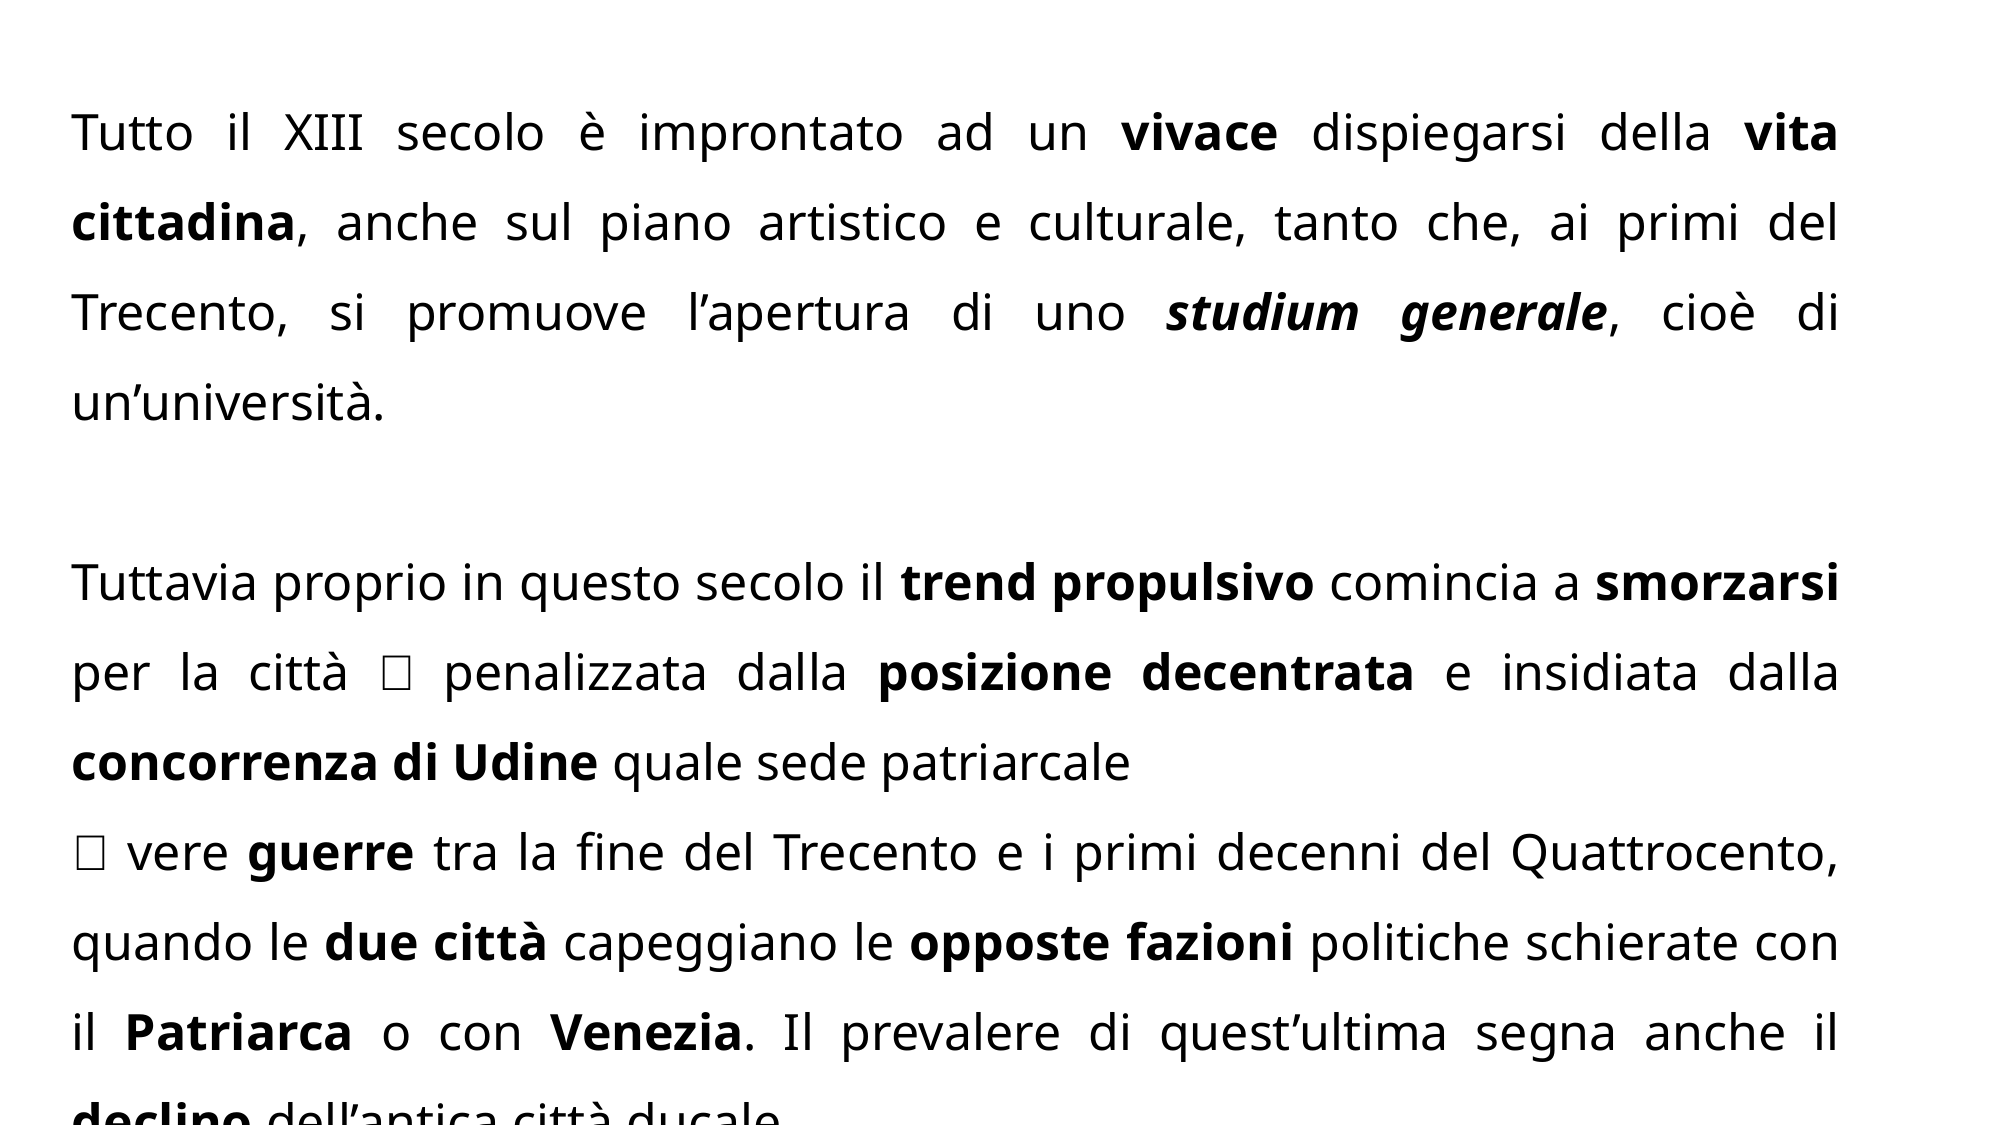

Tutto il XIII secolo è improntato ad un vivace dispiegarsi della vita cittadina, anche sul piano artistico e culturale, tanto che, ai primi del Trecento, si promuove l’apertura di uno studium generale, cioè di un’università.
Tuttavia proprio in questo secolo il trend propulsivo comincia a smorzarsi per la città  penalizzata dalla posizione decentrata e insidiata dalla concorrenza di Udine quale sede patriarcale
 vere guerre tra la fine del Trecento e i primi decenni del Quattrocento, quando le due città capeggiano le opposte fazioni politiche schierate con il Patriarca o con Venezia. Il prevalere di quest’ultima segna anche il declino dell’antica città ducale